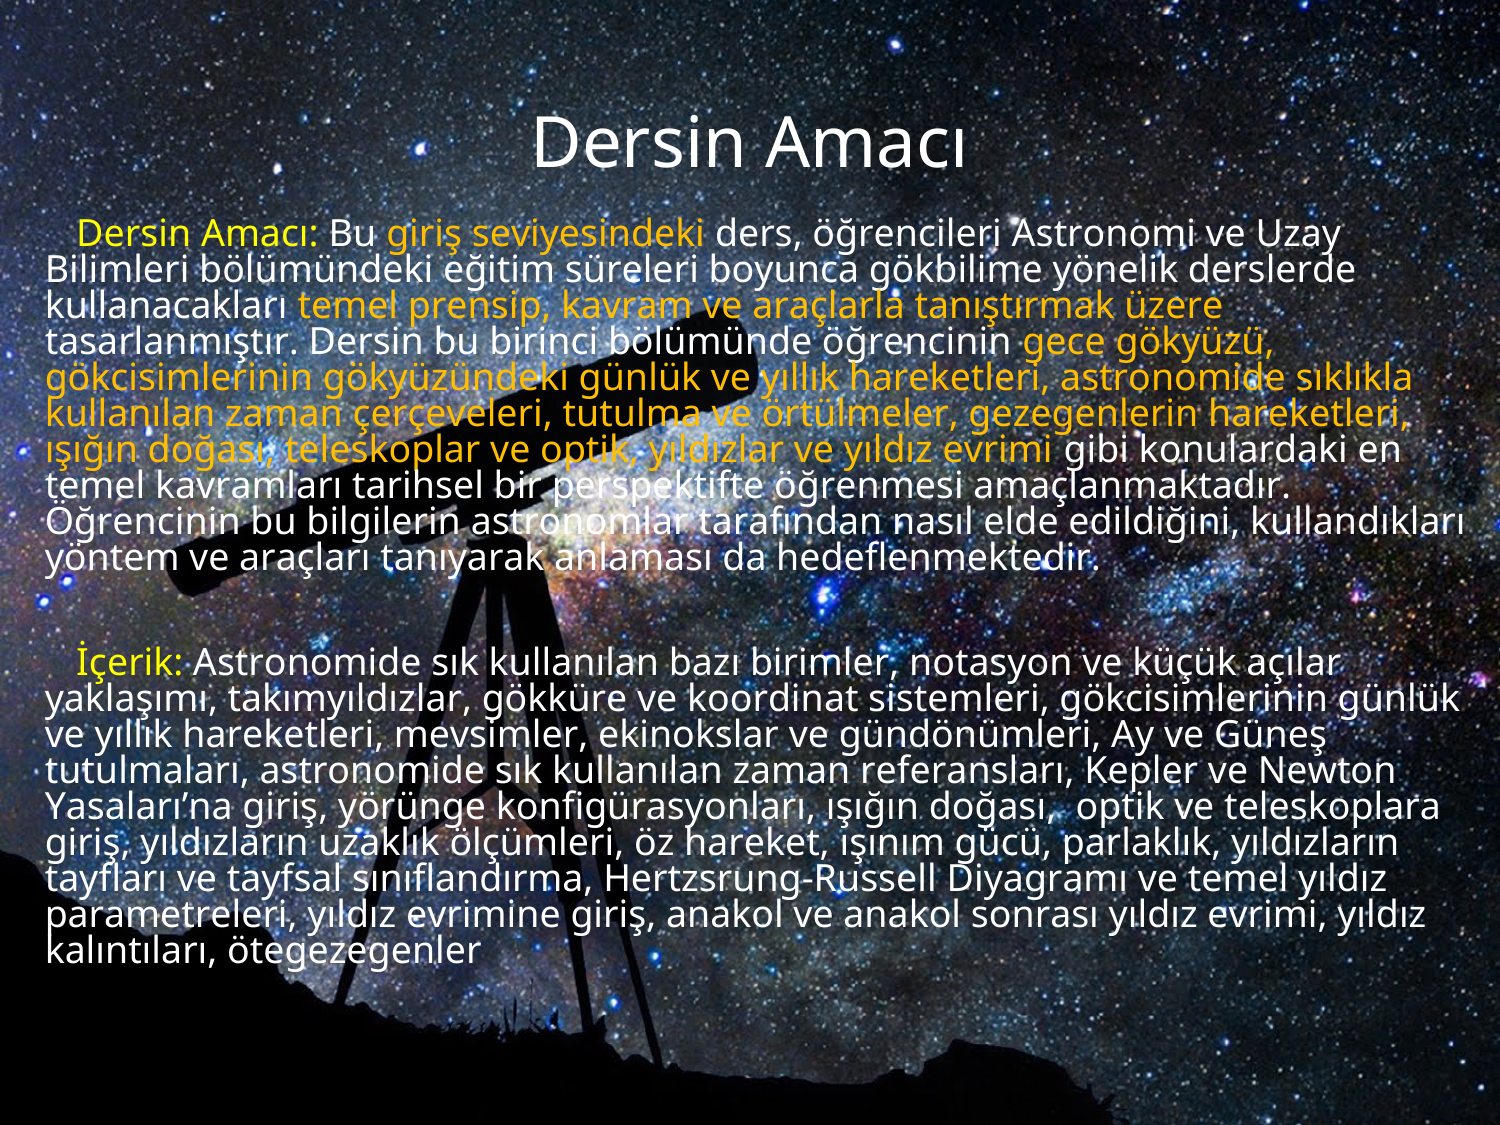

# Dersin Amacı
Dersin Amacı: Bu giriş seviyesindeki ders, öğrencileri Astronomi ve Uzay Bilimleri bölümündeki eğitim süreleri boyunca gökbilime yönelik derslerde kullanacakları temel prensip, kavram ve araçlarla tanıştırmak üzere tasarlanmıştır. Dersin bu birinci bölümünde öğrencinin gece gökyüzü, gökcisimlerinin gökyüzündeki günlük ve yıllık hareketleri, astronomide sıklıkla kullanılan zaman çerçeveleri, tutulma ve örtülmeler, gezegenlerin hareketleri, ışığın doğası, teleskoplar ve optik, yıldızlar ve yıldız evrimi gibi konulardaki en temel kavramları tarihsel bir perspektifte öğrenmesi amaçlanmaktadır. Öğrencinin bu bilgilerin astronomlar tarafından nasıl elde edildiğini, kullandıkları yöntem ve araçları tanıyarak anlaması da hedeflenmektedir.
İçerik: Astronomide sık kullanılan bazı birimler, notasyon ve küçük açılar yaklaşımı, takımyıldızlar, gökküre ve koordinat sistemleri, gökcisimlerinin günlük ve yıllık hareketleri, mevsimler, ekinokslar ve gündönümleri, Ay ve Güneş tutulmaları, astronomide sık kullanılan zaman referansları, Kepler ve Newton Yasaları’na giriş, yörünge konfigürasyonları, ışığın doğası, optik ve teleskoplara giriş, yıldızların uzaklık ölçümleri, öz hareket, ışınım gücü, parlaklık, yıldızların tayfları ve tayfsal sınıflandırma, Hertzsrung-Russell Diyagramı ve temel yıldız parametreleri, yıldız evrimine giriş, anakol ve anakol sonrası yıldız evrimi, yıldız kalıntıları, ötegezegenler